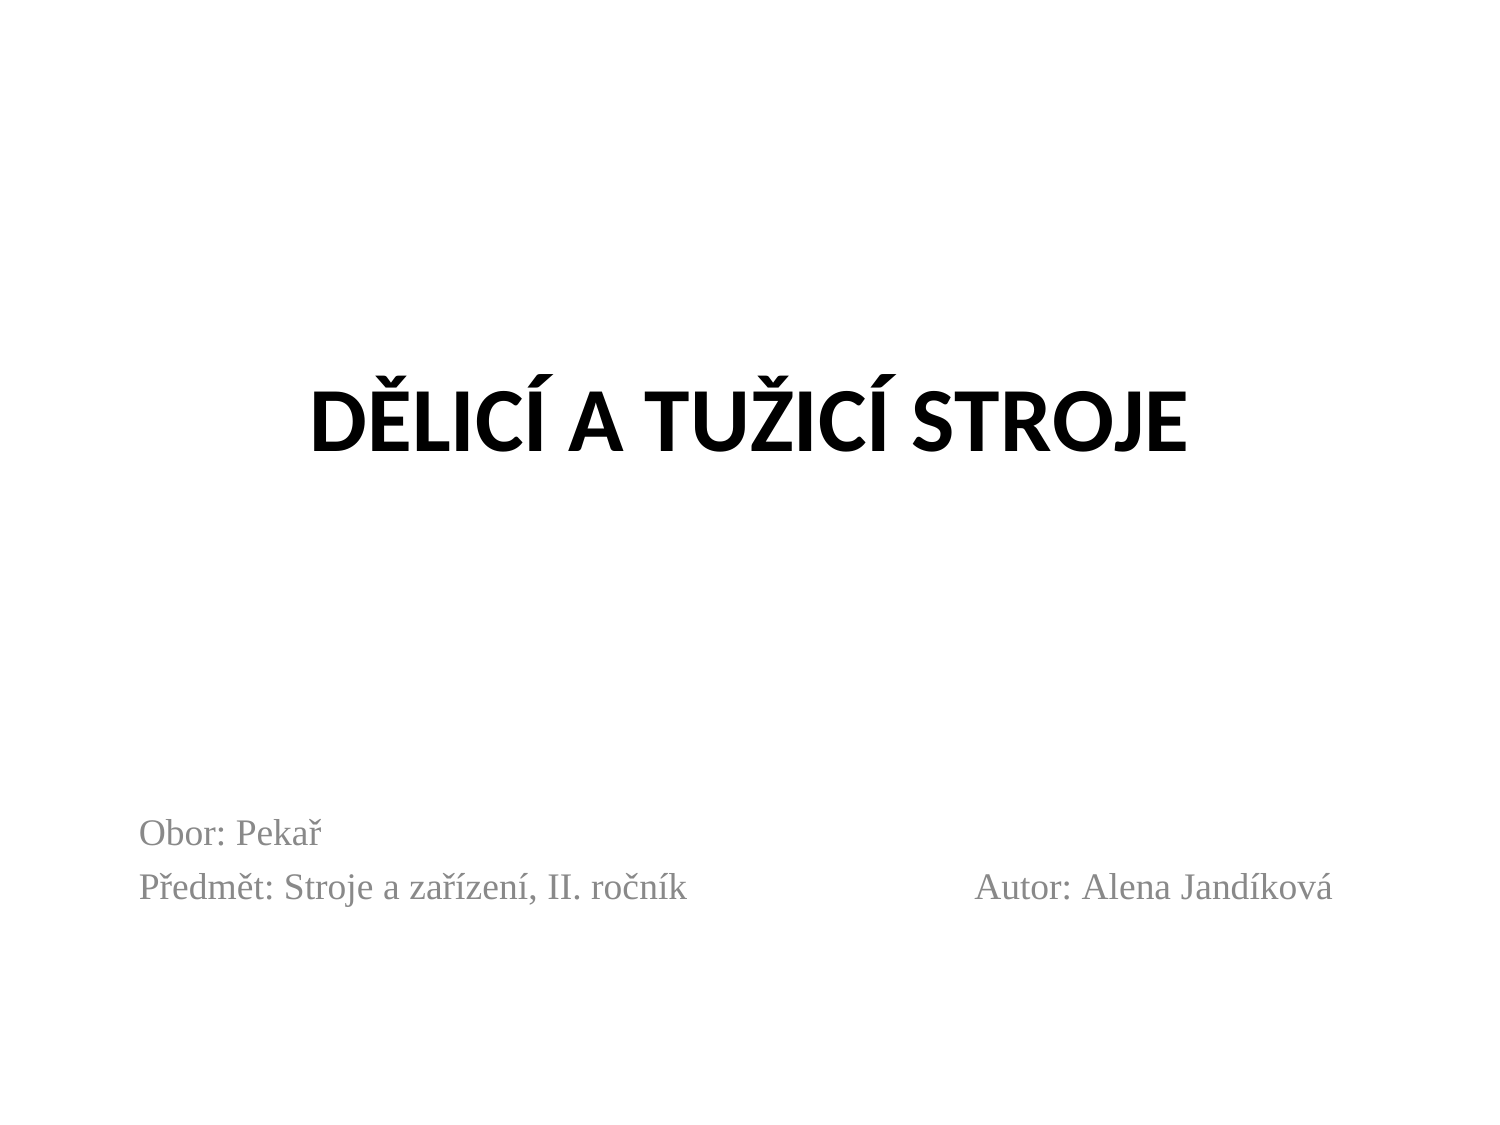

# DĚLICÍ A TUŽICÍ STROJE
Obor: Pekař
Předmět: Stroje a zařízení, II. ročník		 Autor: Alena Jandíková